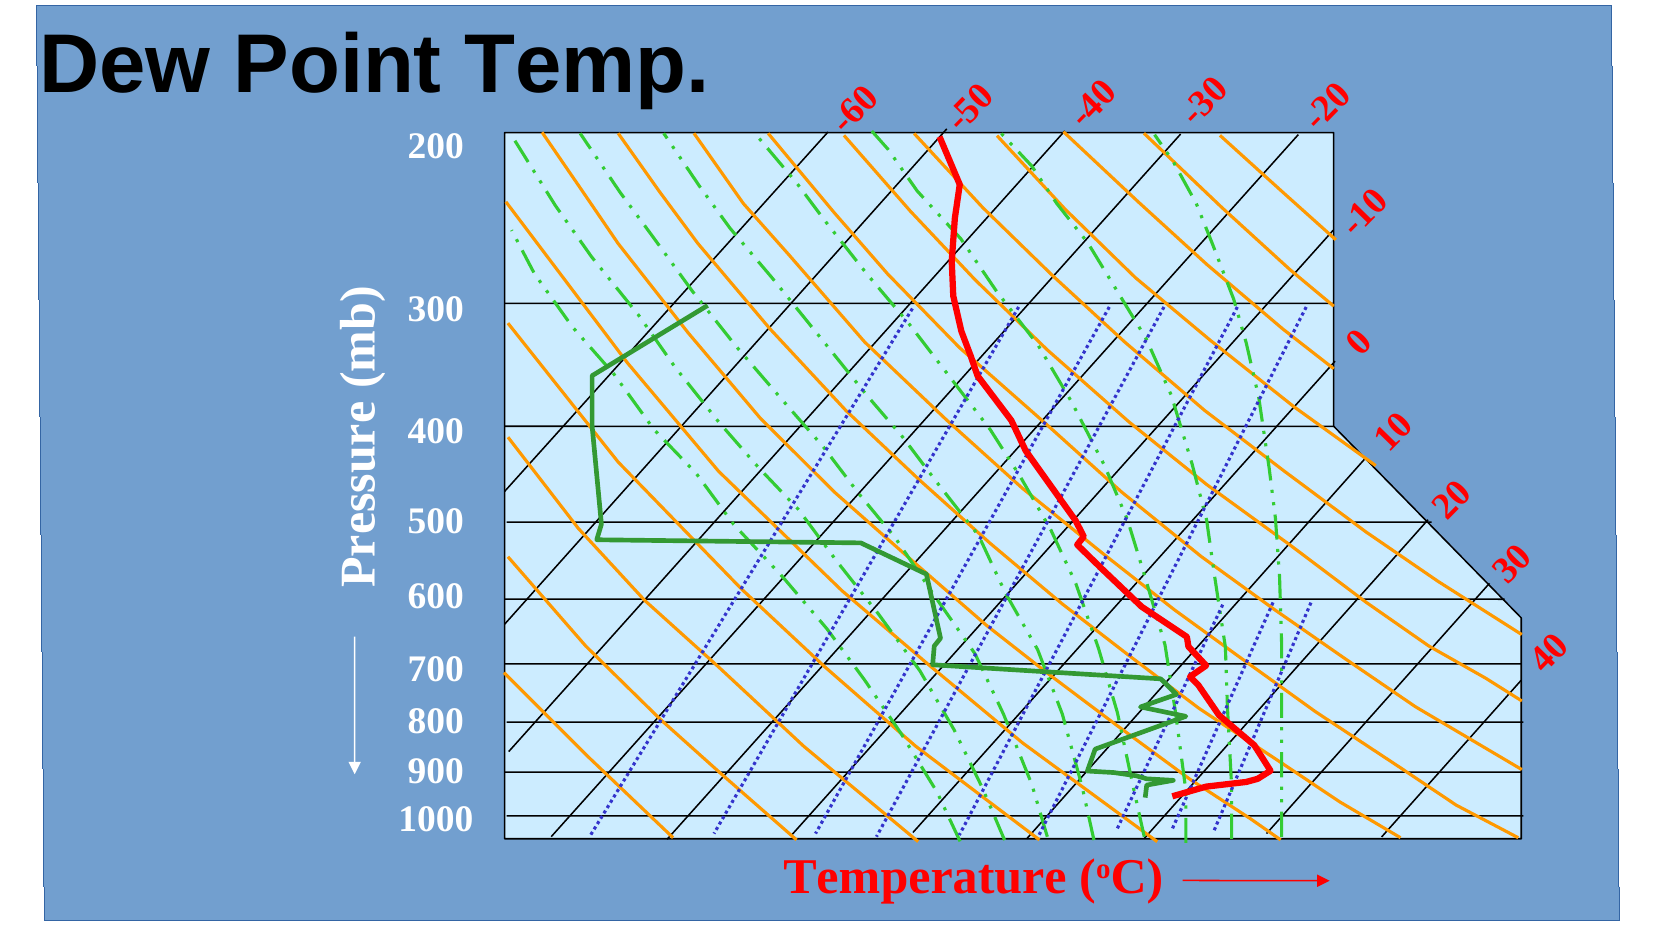

# Dew Point Temp.
-30
-40
-20
-50
-60
200
-10
300
0
400
Pressure (mb)
10
20
500
30
600
40
700
800
900
1000
Temperature (oC)